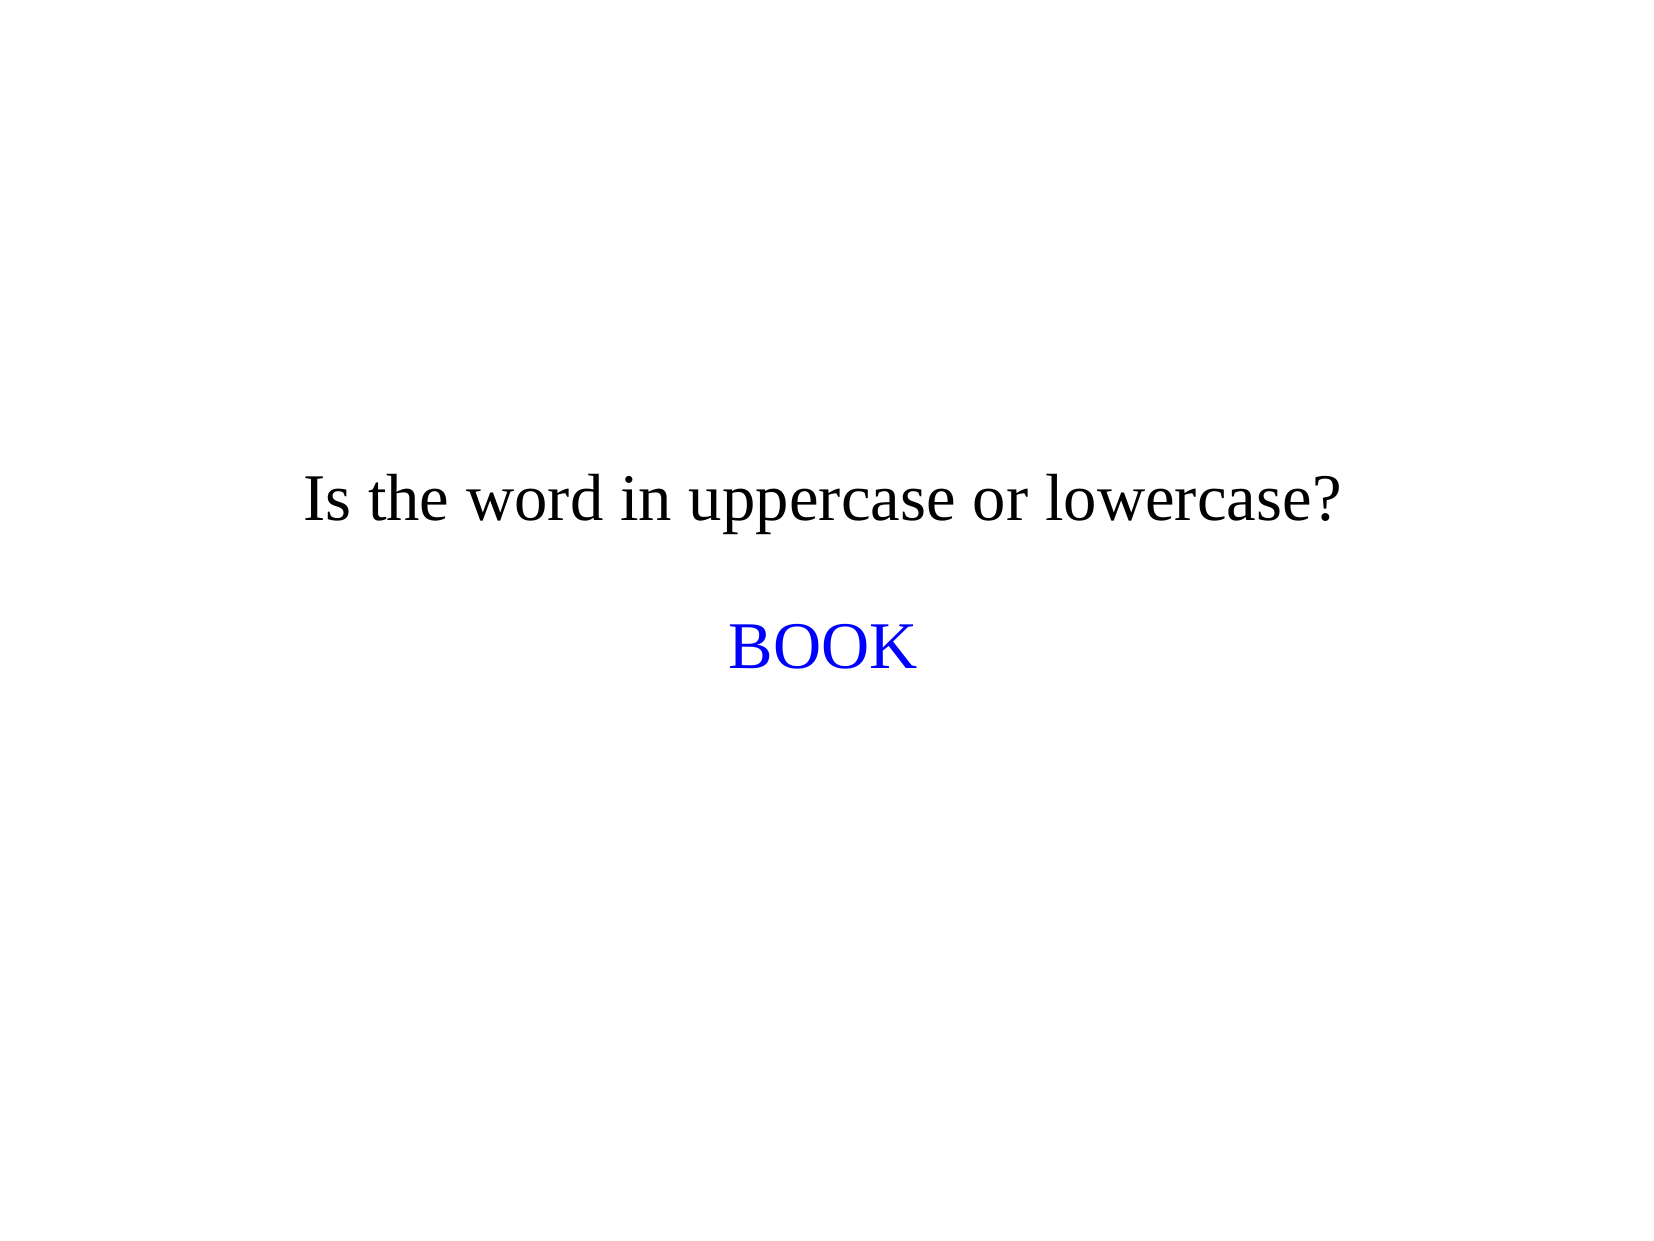

# Is the word in uppercase or lowercase?
BOOK